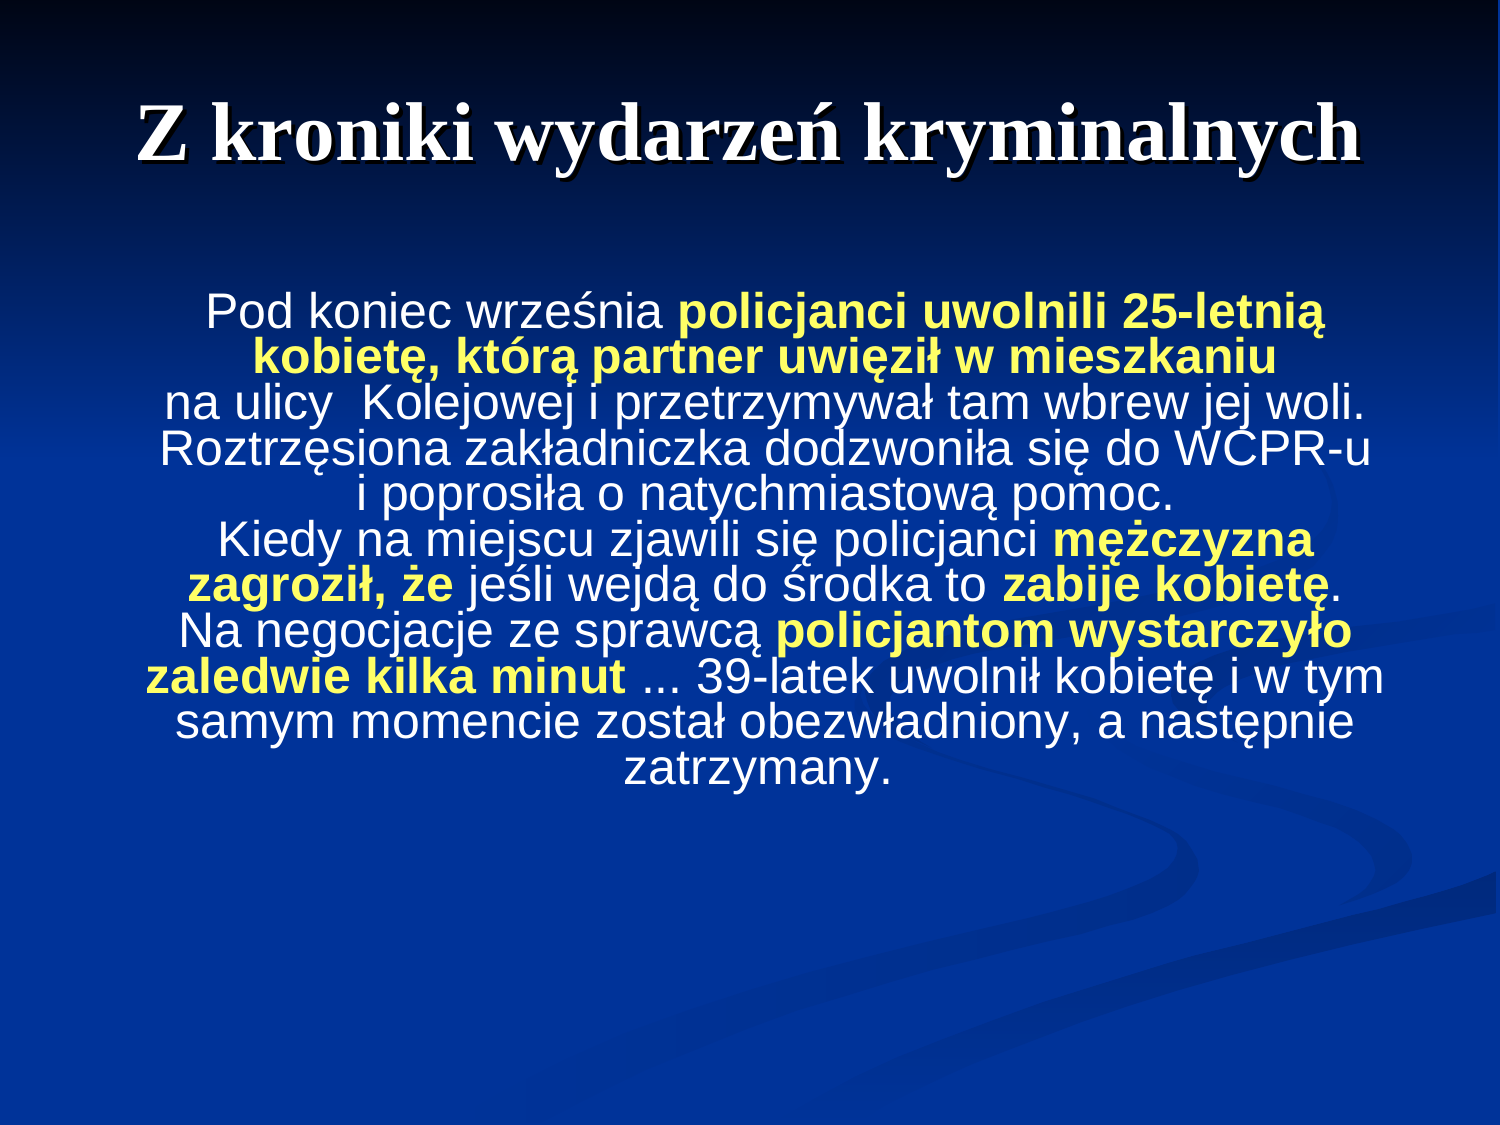

# Z kroniki wydarzeń kryminalnych
Pod koniec września policjanci uwolnili 25-letnią kobietę, którą partner uwięził w mieszkaniu
na ulicy Kolejowej i przetrzymywał tam wbrew jej woli. Roztrzęsiona zakładniczka dodzwoniła się do WCPR-u
i poprosiła o natychmiastową pomoc.
Kiedy na miejscu zjawili się policjanci mężczyzna zagroził, że jeśli wejdą do środka to zabije kobietę.
Na negocjacje ze sprawcą policjantom wystarczyło zaledwie kilka minut ... 39-latek uwolnił kobietę i w tym samym momencie został obezwładniony, a następnie zatrzymany.